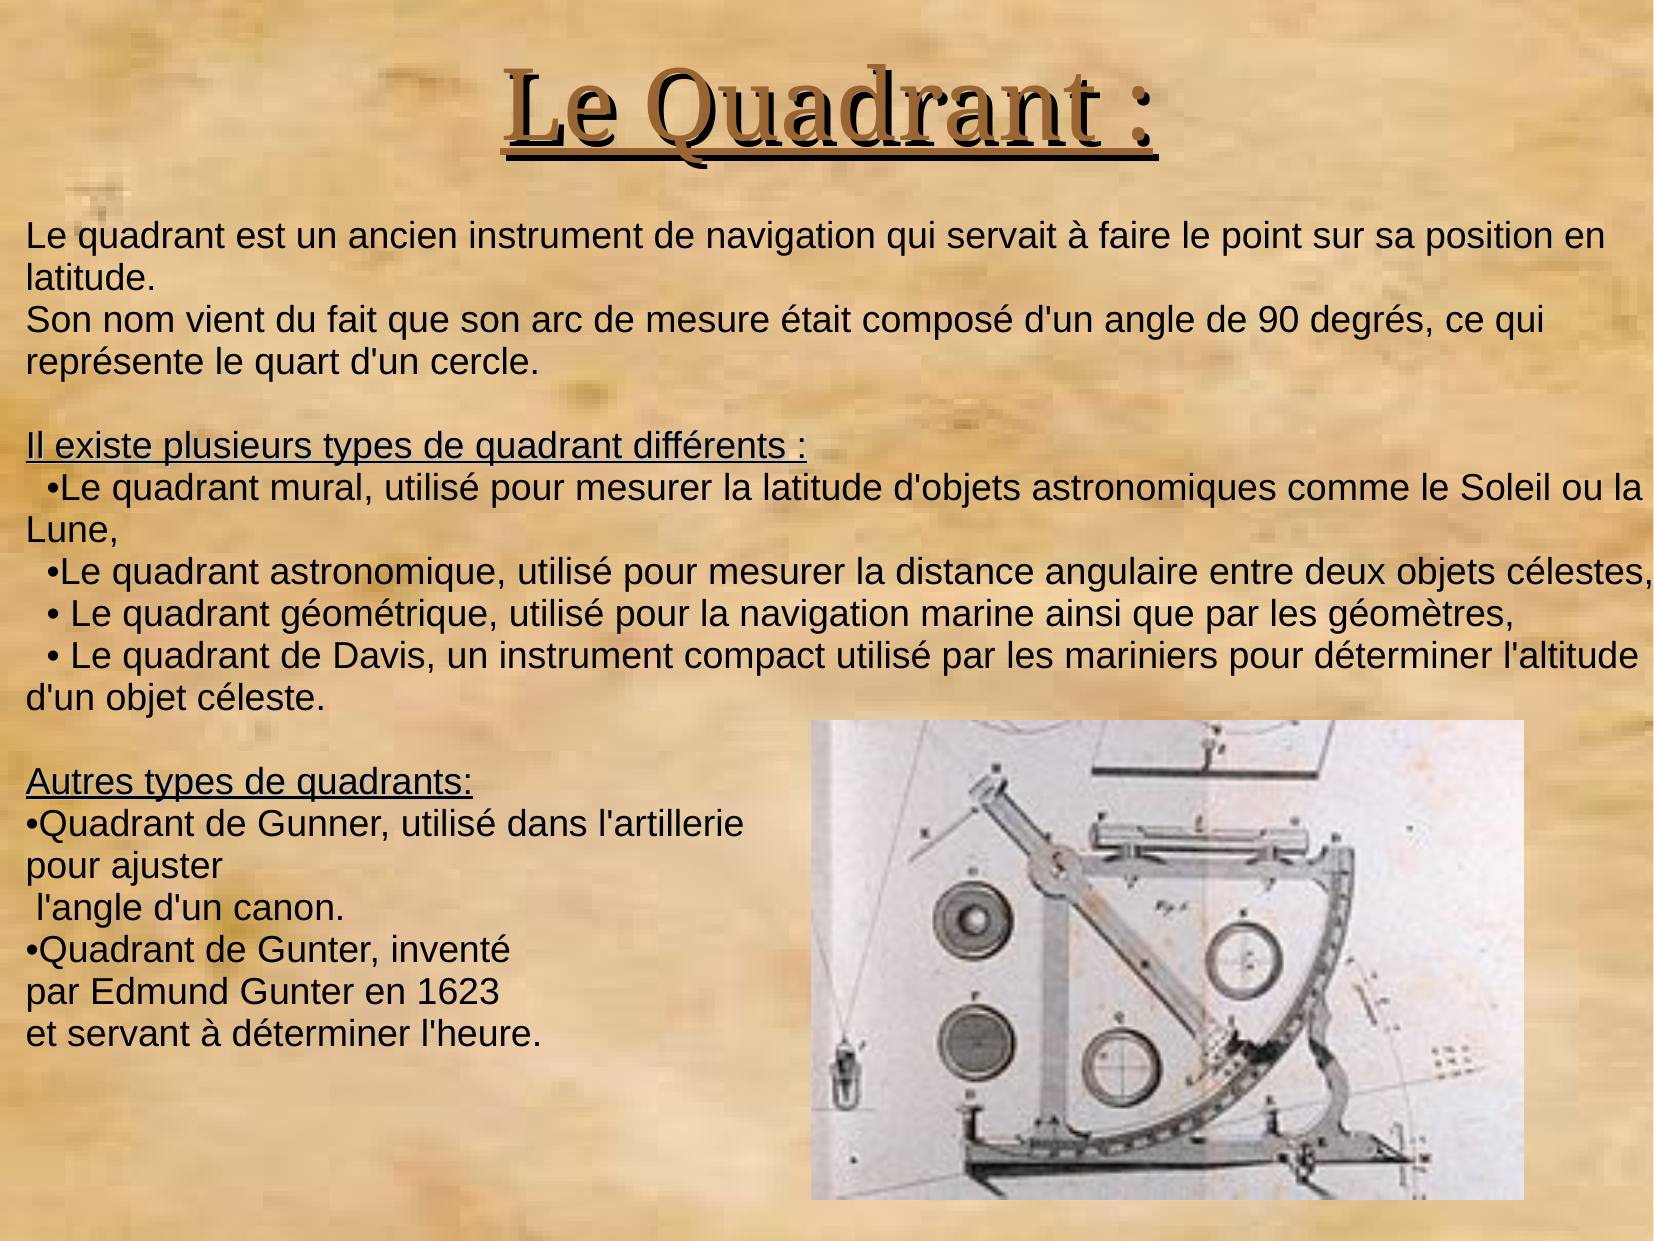

# Le Quadrant :
Le quadrant est un ancien instrument de navigation qui servait à faire le point sur sa position en latitude.
Son nom vient du fait que son arc de mesure était composé d'un angle de 90 degrés, ce qui représente le quart d'un cercle.
Il existe plusieurs types de quadrant différents :
 •Le quadrant mural, utilisé pour mesurer la latitude d'objets astronomiques comme le Soleil ou la Lune,
 •Le quadrant astronomique, utilisé pour mesurer la distance angulaire entre deux objets célestes,
 • Le quadrant géométrique, utilisé pour la navigation marine ainsi que par les géomètres,
 • Le quadrant de Davis, un instrument compact utilisé par les mariniers pour déterminer l'altitude d'un objet céleste.
Autres types de quadrants:
•Quadrant de Gunner, utilisé dans l'artillerie
pour ajuster
 l'angle d'un canon.
•Quadrant de Gunter, inventé
par Edmund Gunter en 1623
et servant à déterminer l'heure.